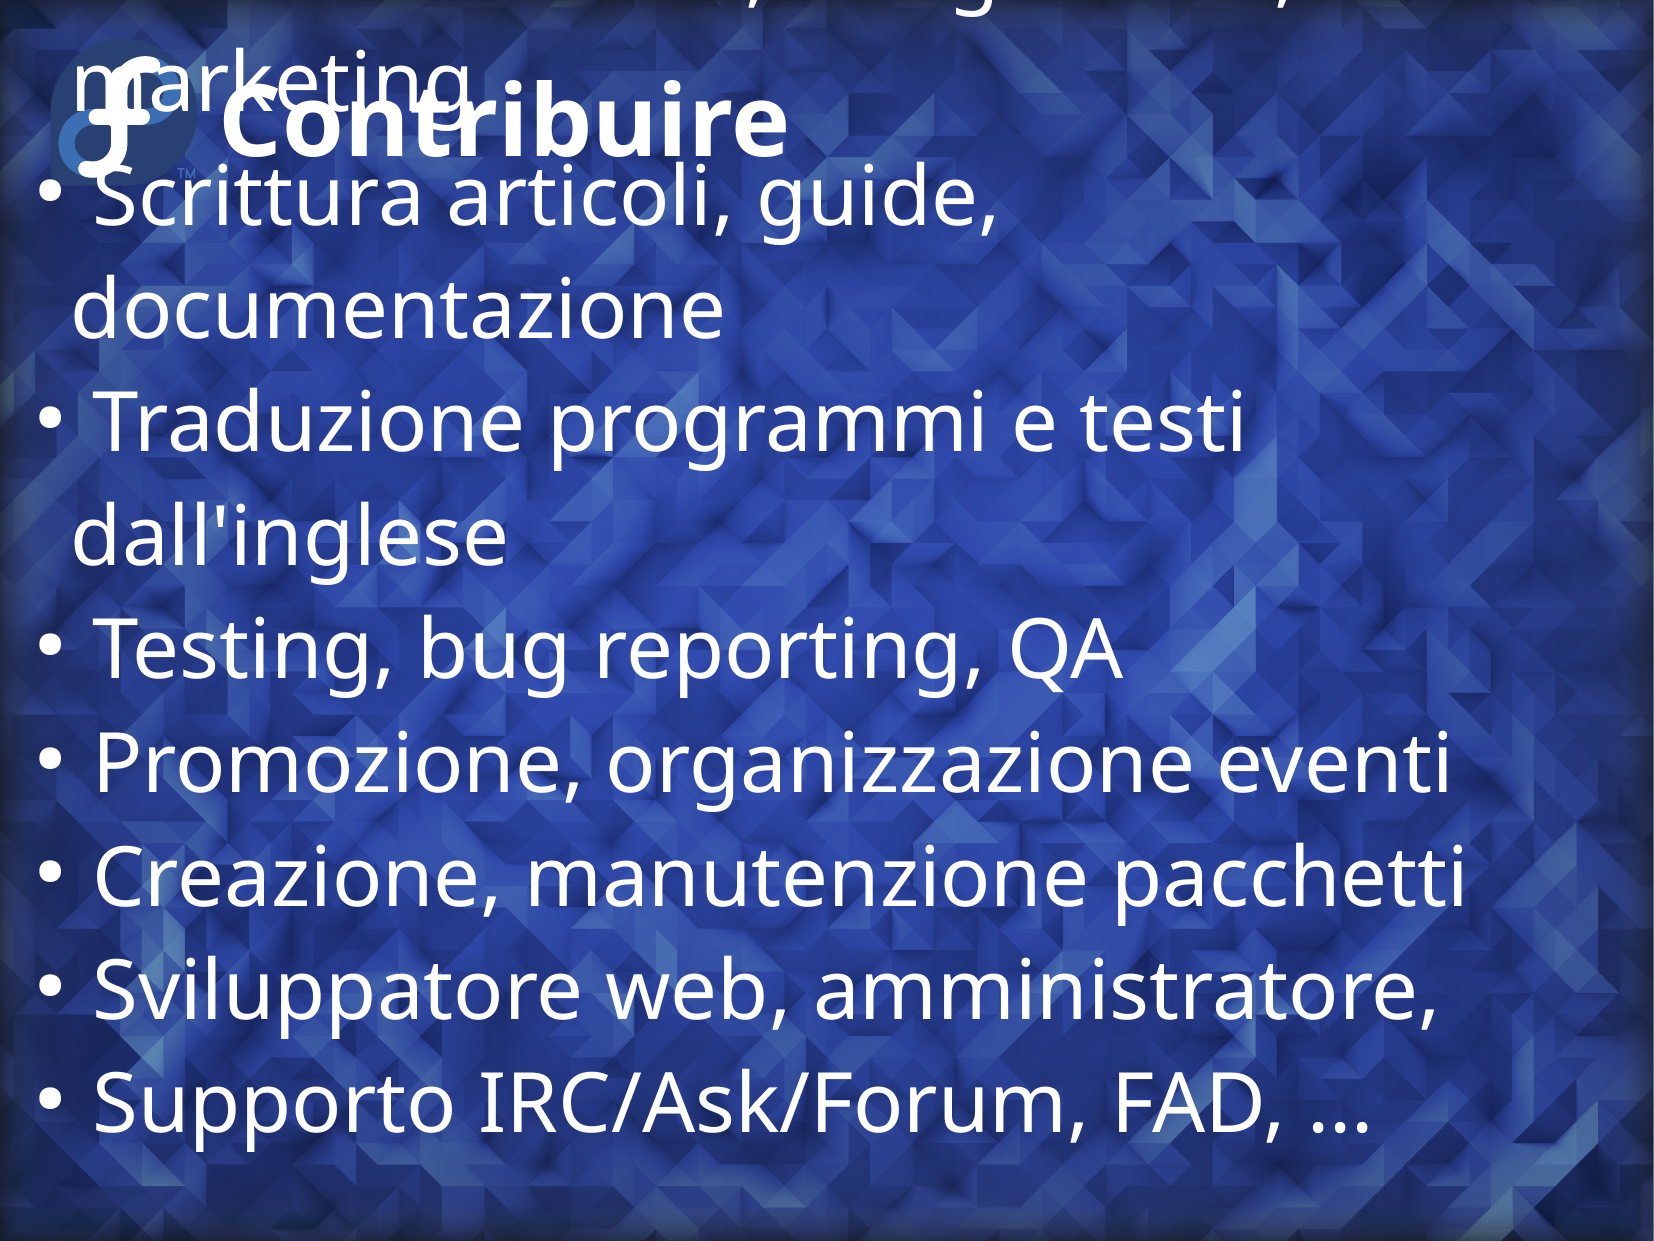

Sviluppo di applicazioni, correggere bug
 Creazione sfondi, design team, marketing
 Scrittura articoli, guide, documentazione
 Traduzione programmi e testi dall'inglese
 Testing, bug reporting, QA
 Promozione, organizzazione eventi
 Creazione, manutenzione pacchetti
 Sviluppatore web, amministratore,
 Supporto IRC/Ask/Forum, FAD, ...
# Contribuire